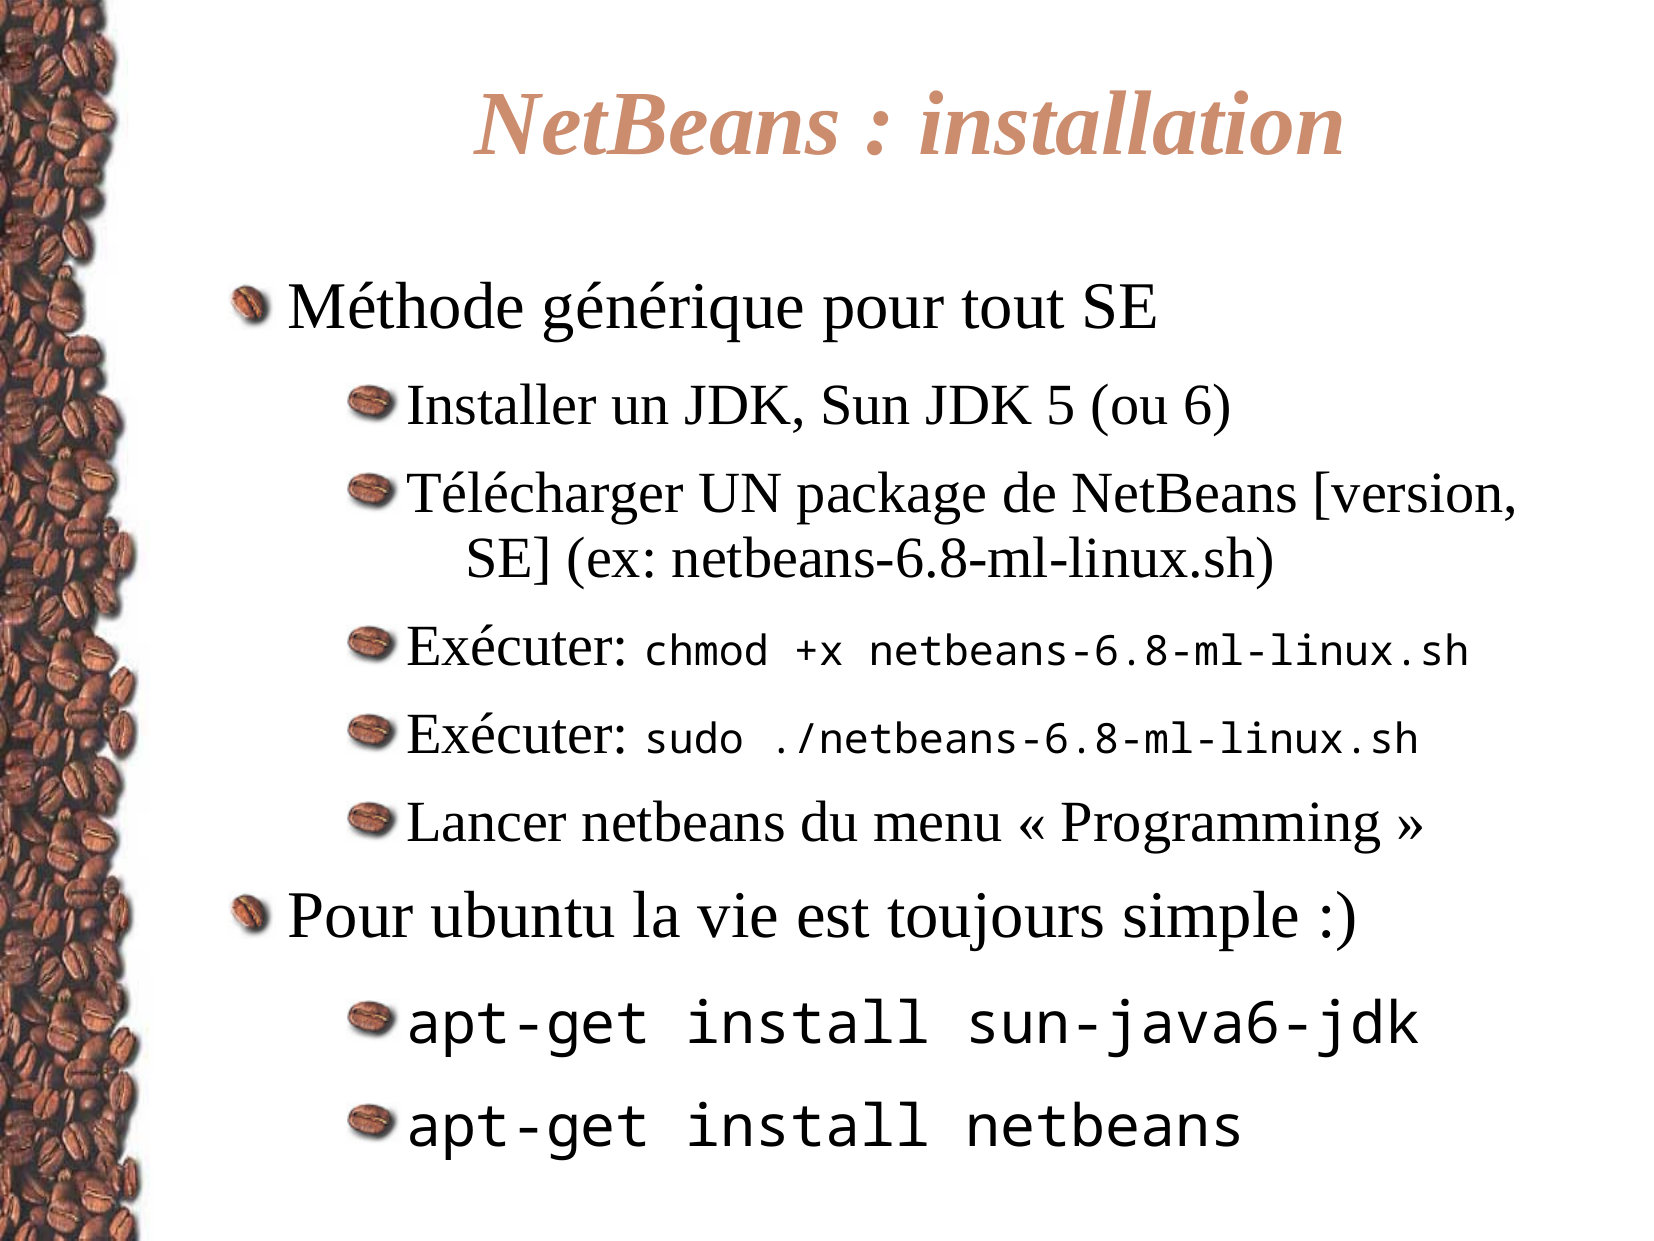

# NetBeans : installation
Méthode générique pour tout SE
Installer un JDK, Sun JDK 5 (ou 6)
Télécharger UN package de NetBeans [version, SE] (ex: netbeans-6.8-ml-linux.sh)
Exécuter: chmod +x netbeans-6.8-ml-linux.sh
Exécuter: sudo ./netbeans-6.8-ml-linux.sh
Lancer netbeans du menu « Programming »
Pour ubuntu la vie est toujours simple :)
apt-get install sun-java6-jdk
apt-get install netbeans